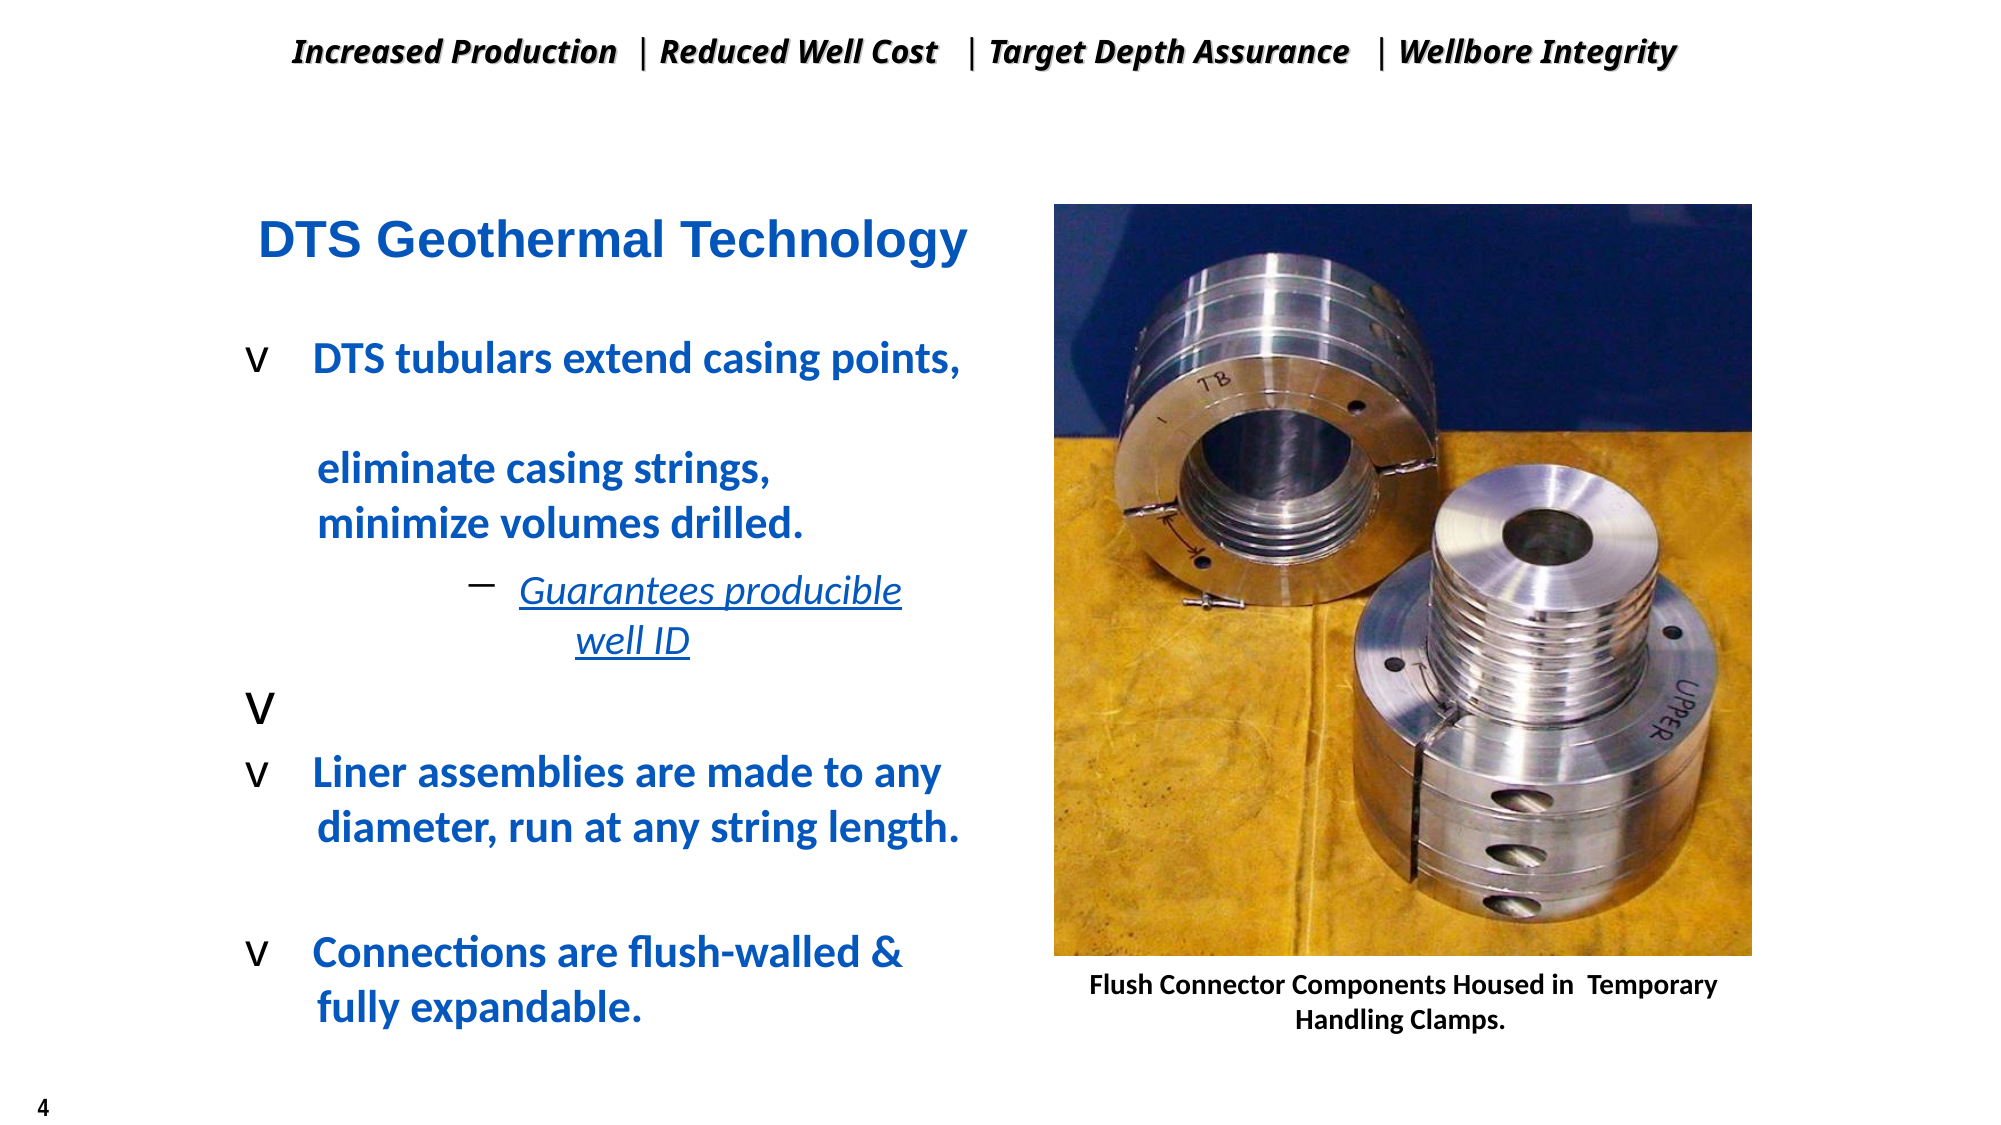

Increased Production │ Reduced Well Cost │ Target Depth Assurance │ Wellbore Integrity
DTS Geothermal Technology
 DTS tubulars extend casing points,
 eliminate casing strings,
 minimize volumes drilled.
Guarantees producible well ID
 Liner assemblies are made to any
 diameter, run at any string length.
 Connections are flush-walled &
 fully expandable.
Flush Connector Components Housed in Temporary Handling Clamps.
4